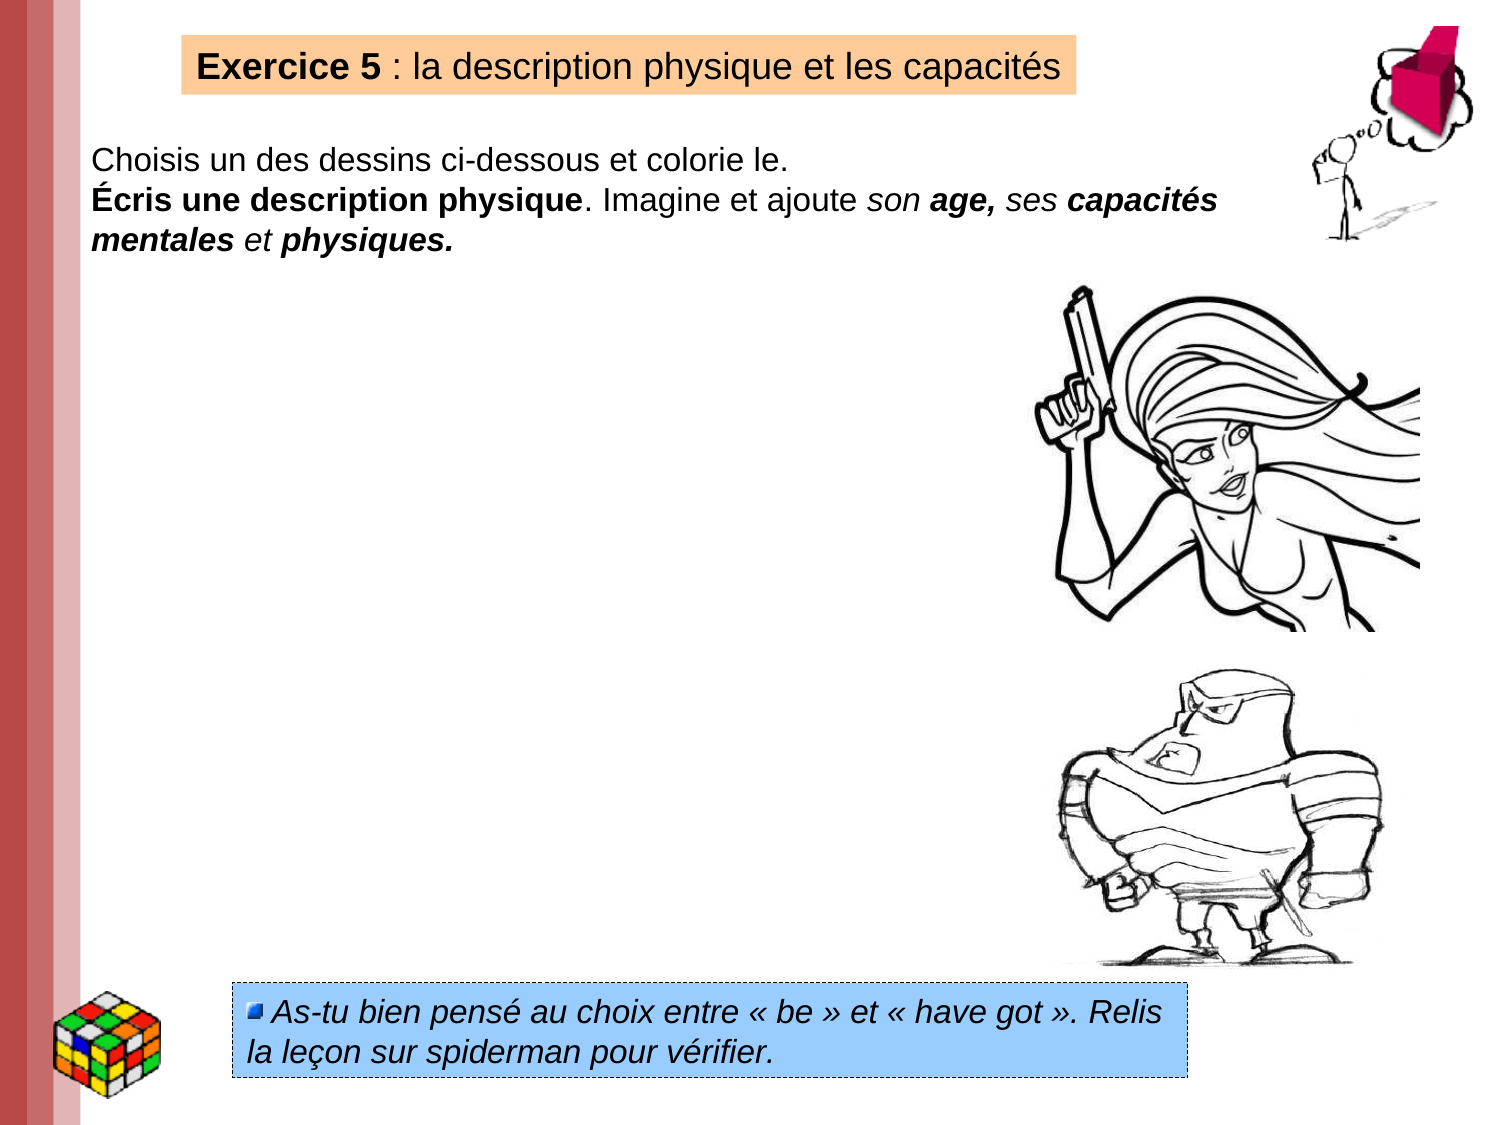

Exercice 5 : la description physique et les capacités
Choisis un des dessins ci-dessous et colorie le.
Écris une description physique. Imagine et ajoute son age, ses capacités mentales et physiques.
 As-tu bien pensé au choix entre « be » et « have got ». Relis la leçon sur spiderman pour vérifier.